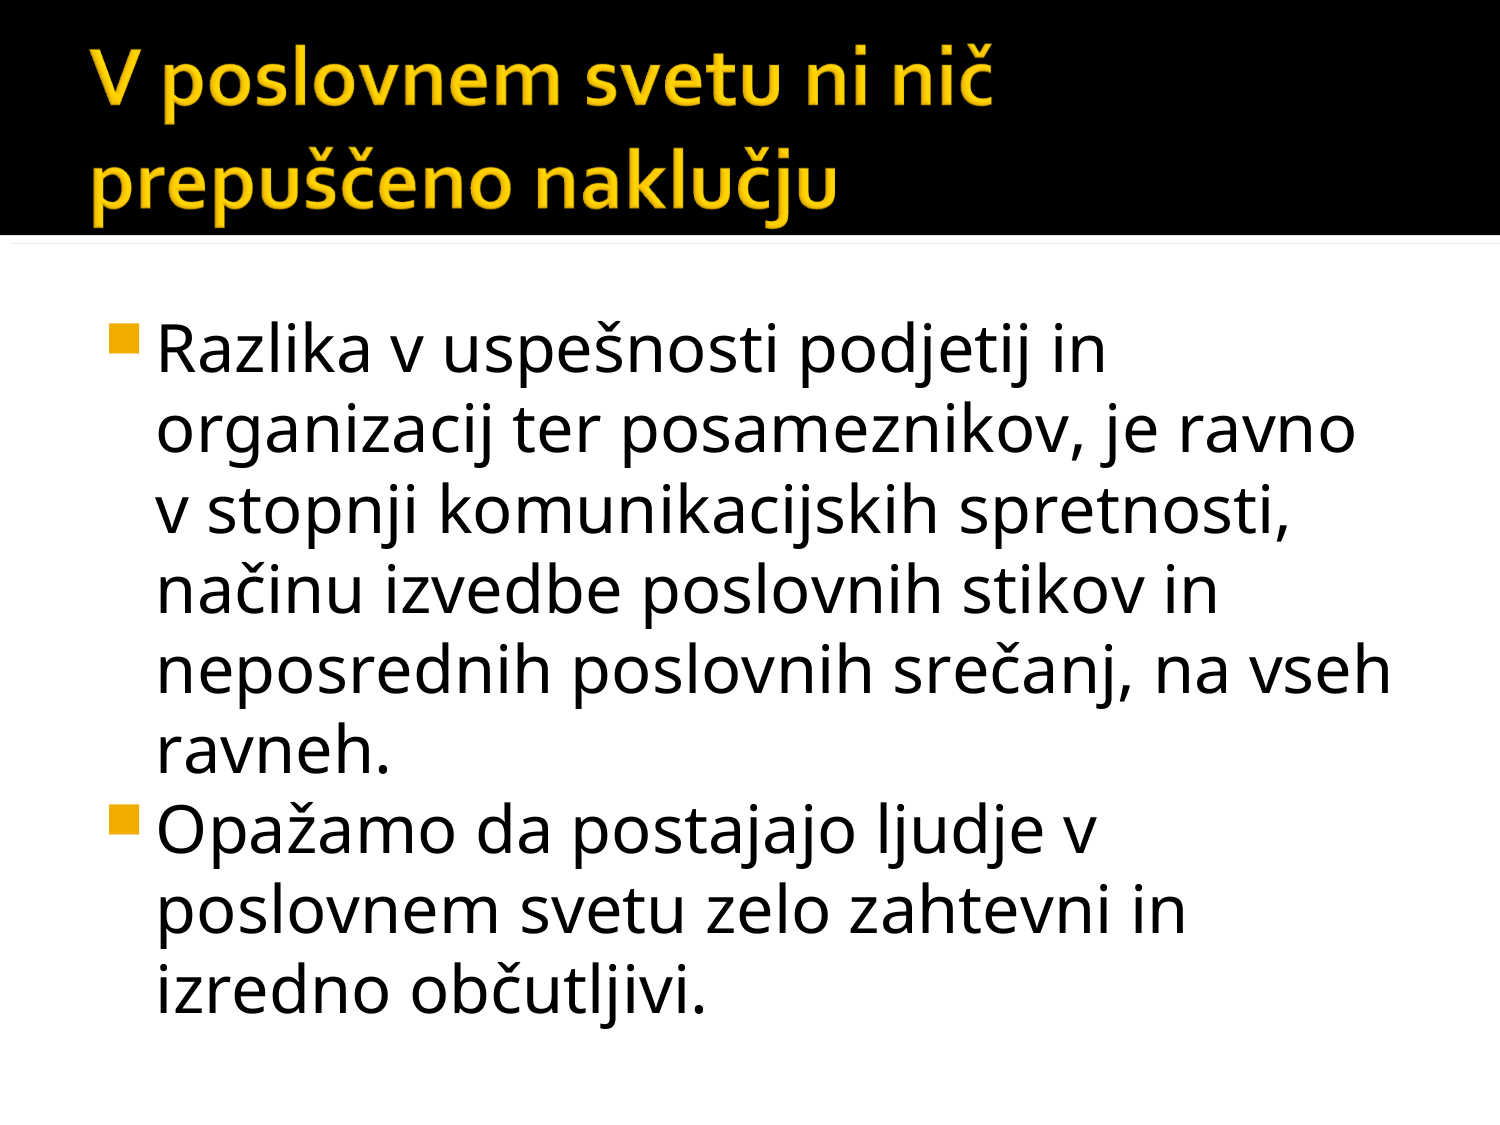

# Razlika v uspešnosti podjetij in organizacij ter posameznikov, je ravno v stopnji komunikacijskih spretnosti, načinu izvedbe poslovnih stikov in neposrednih poslovnih srečanj, na vseh ravneh.
Opažamo da postajajo ljudje v poslovnem svetu zelo zahtevni in izredno občutljivi.